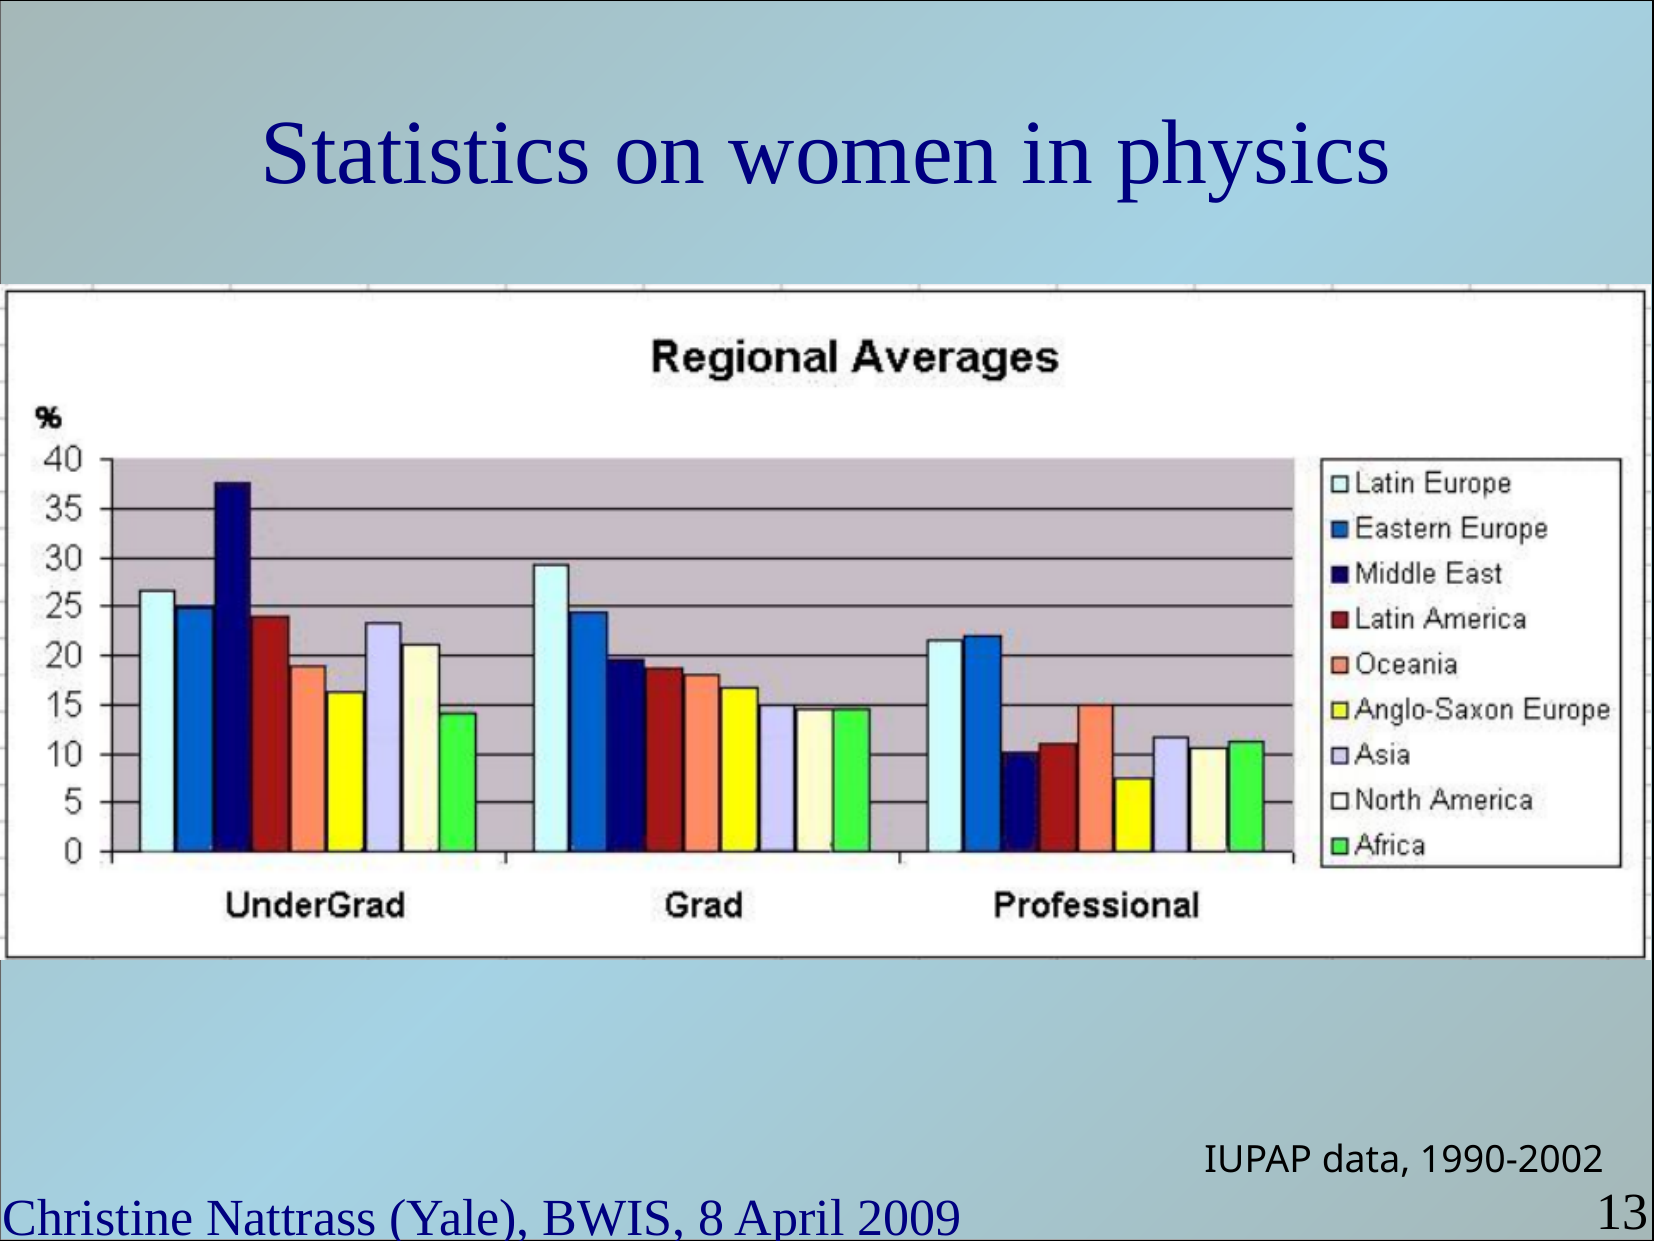

# Statistics on women in physics
IUPAP data, 1990-2002